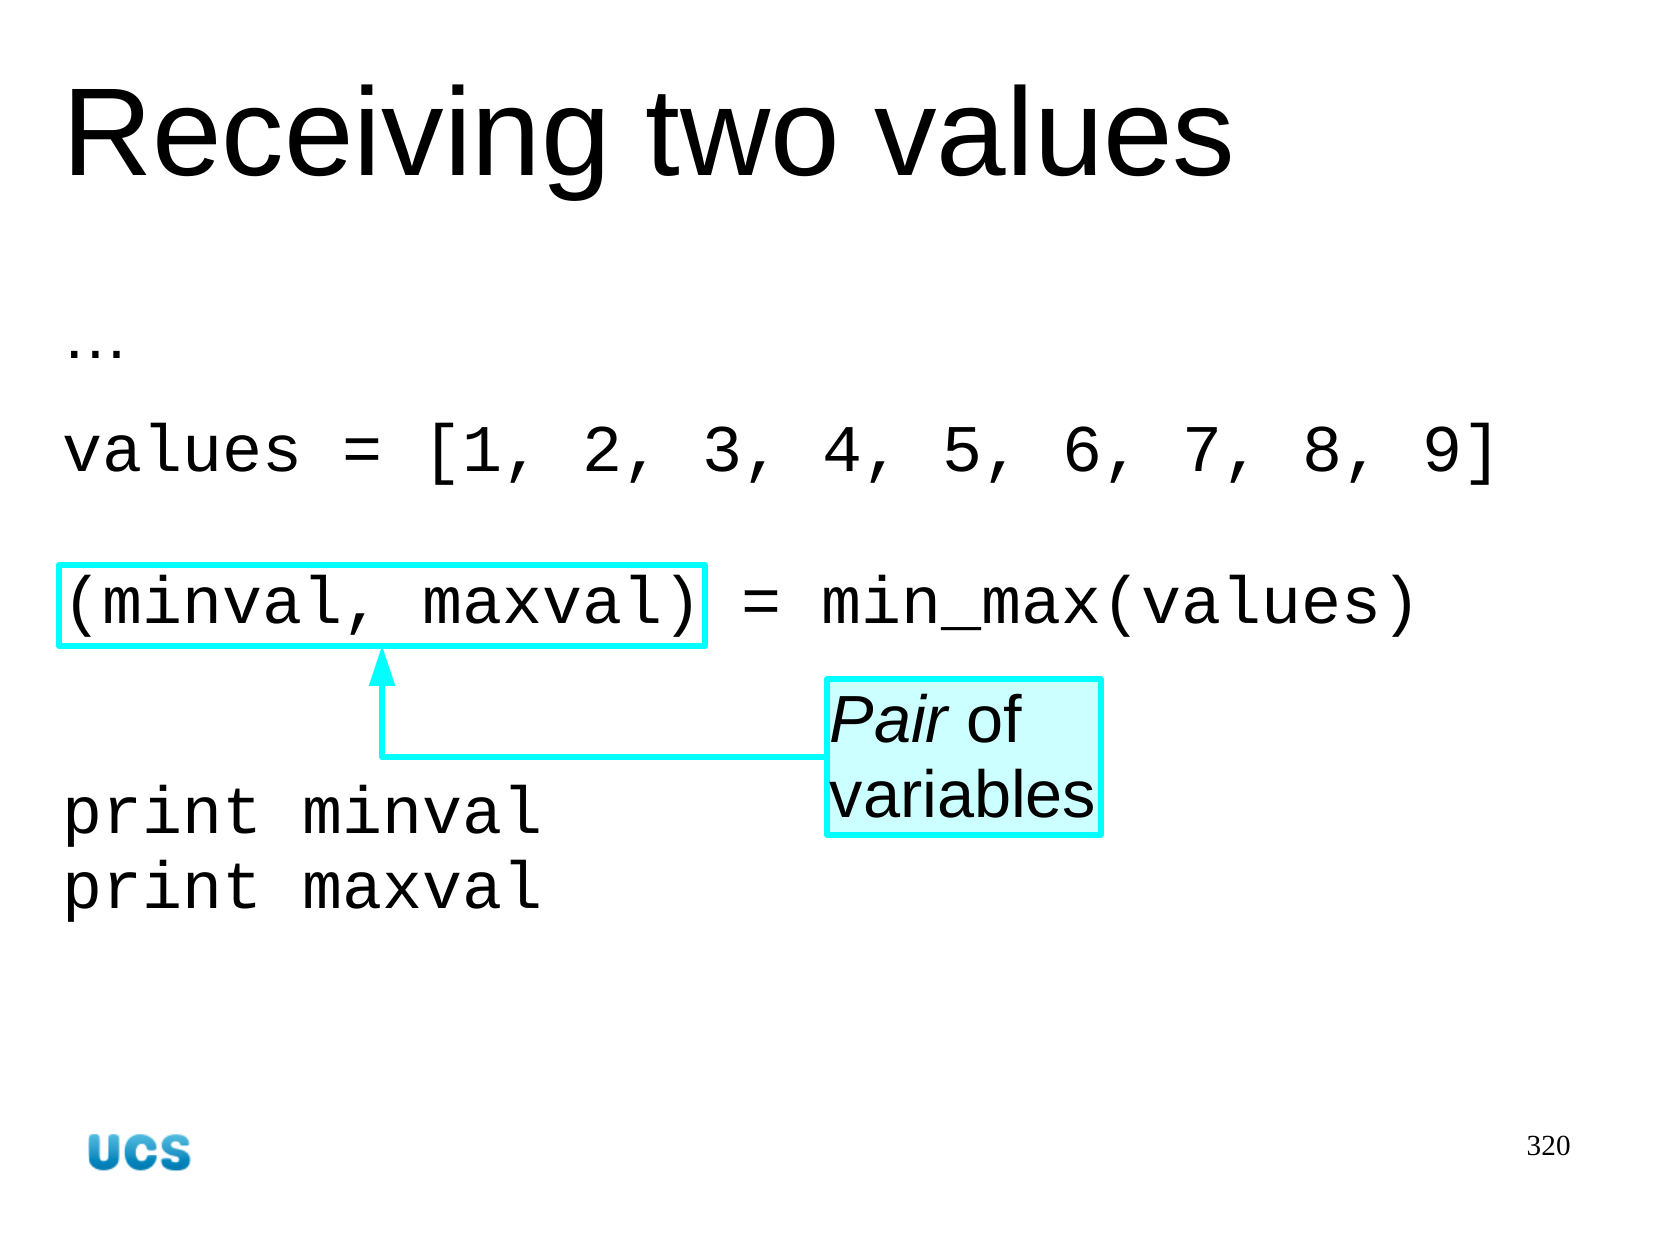

Receiving two values
…
values = [1, 2, 3, 4, 5, 6, 7, 8, 9]
(minval, maxval)
= min_max(values)
Pair of
variables
print minval
print maxval
320